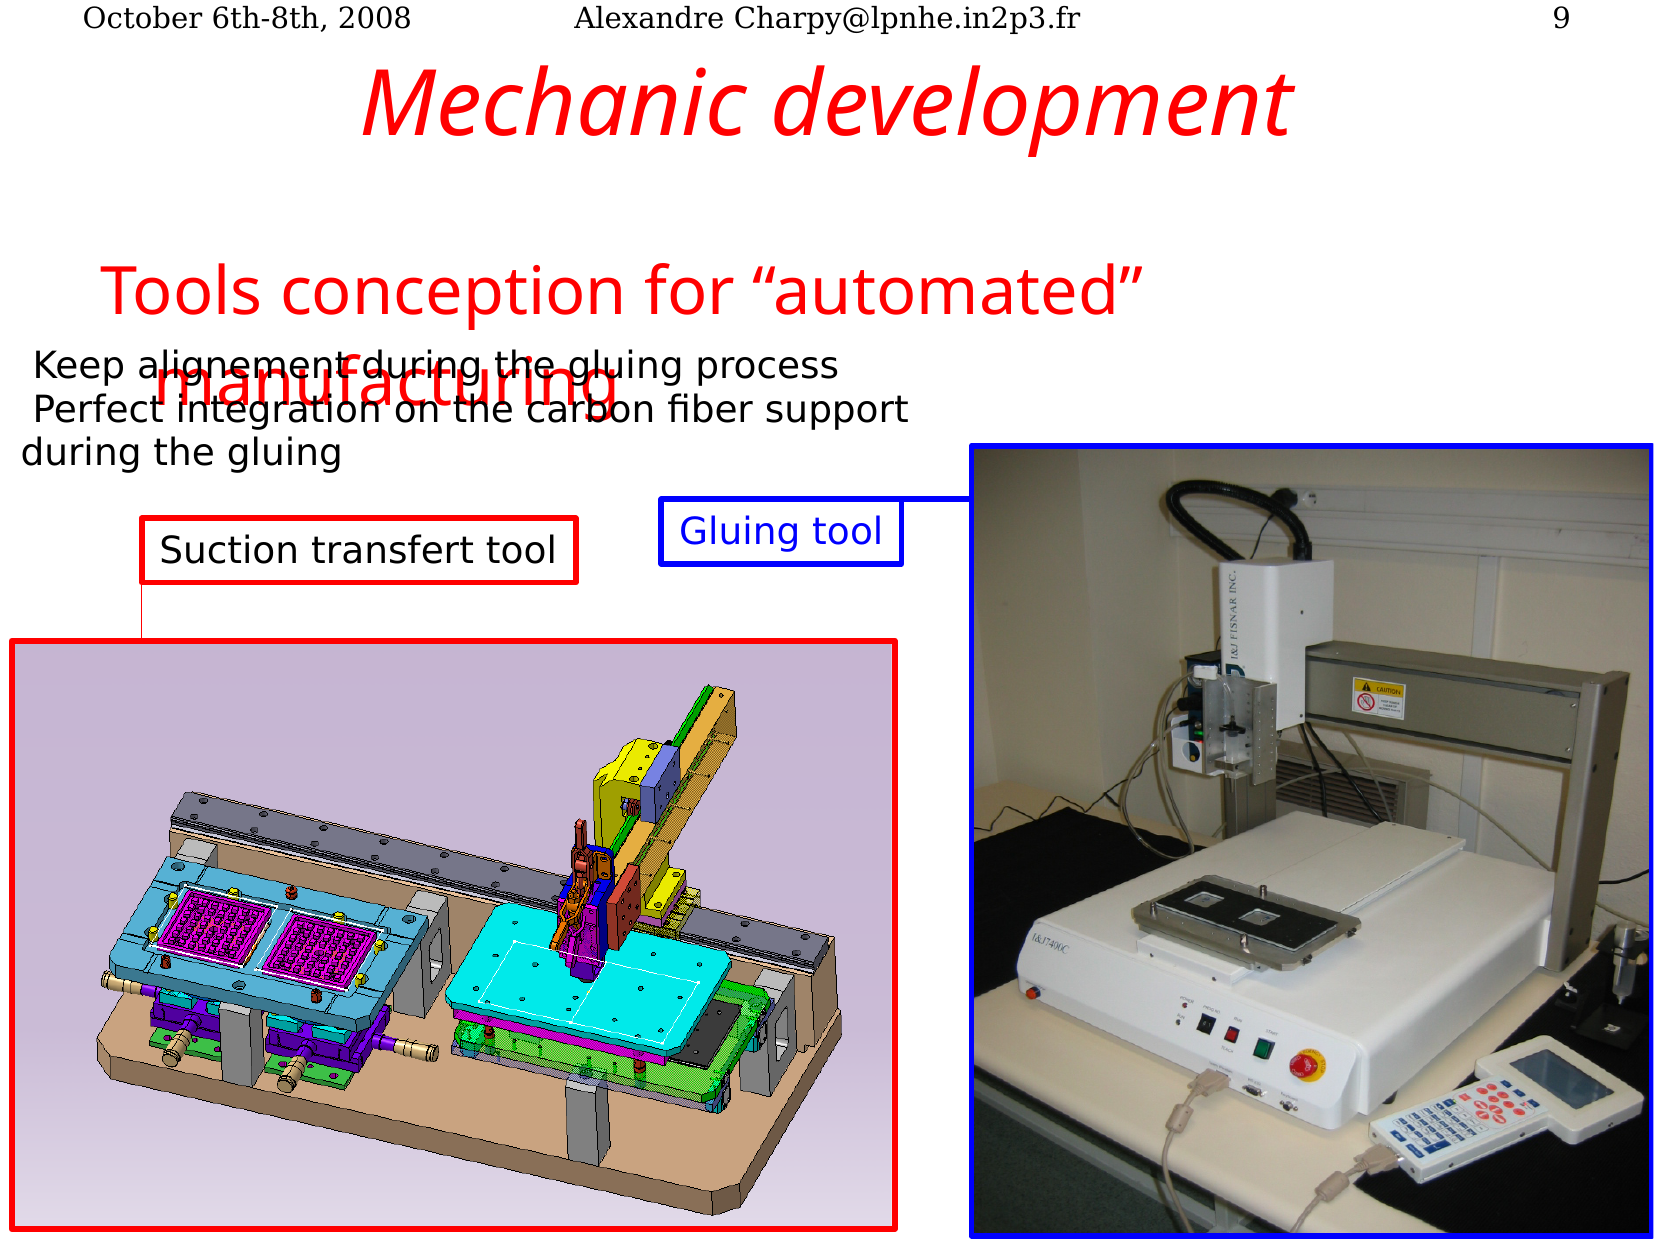

October 6th-8th, 2008
Alexandre Charpy@lpnhe.in2p3.fr
9
# Mechanic development
Tools conception for “automated” manufacturing
 Keep alignement during the gluing process
 Perfect integration on the carbon fiber support during the gluing
Gluing tool
Suction transfert tool